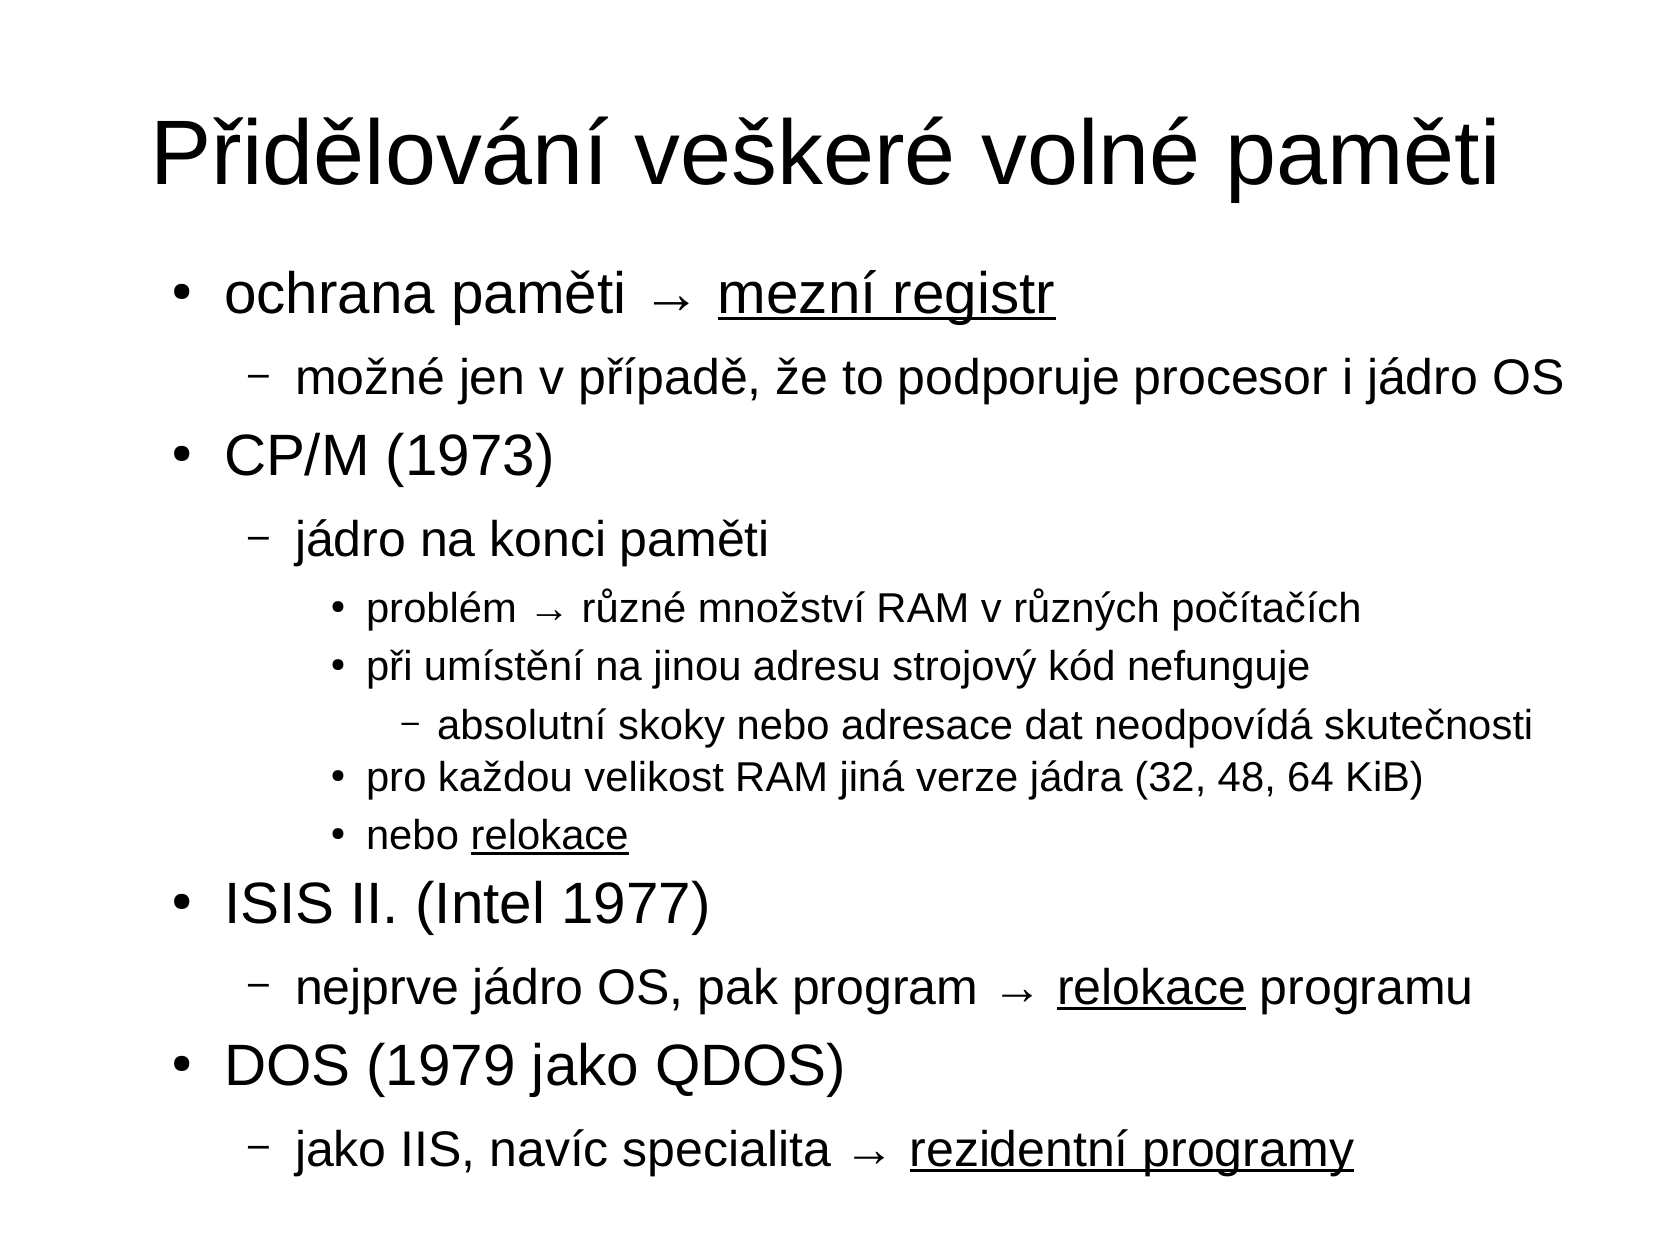

# Přidělování veškeré volné paměti
ochrana paměti → mezní registr
možné jen v případě, že to podporuje procesor i jádro OS
CP/M (1973)
jádro na konci paměti
problém → různé množství RAM v různých počítačích
při umístění na jinou adresu strojový kód nefunguje
absolutní skoky nebo adresace dat neodpovídá skutečnosti
pro každou velikost RAM jiná verze jádra (32, 48, 64 KiB)
nebo relokace
ISIS II. (Intel 1977)
nejprve jádro OS, pak program → relokace programu
DOS (1979 jako QDOS)
jako IIS, navíc specialita → rezidentní programy